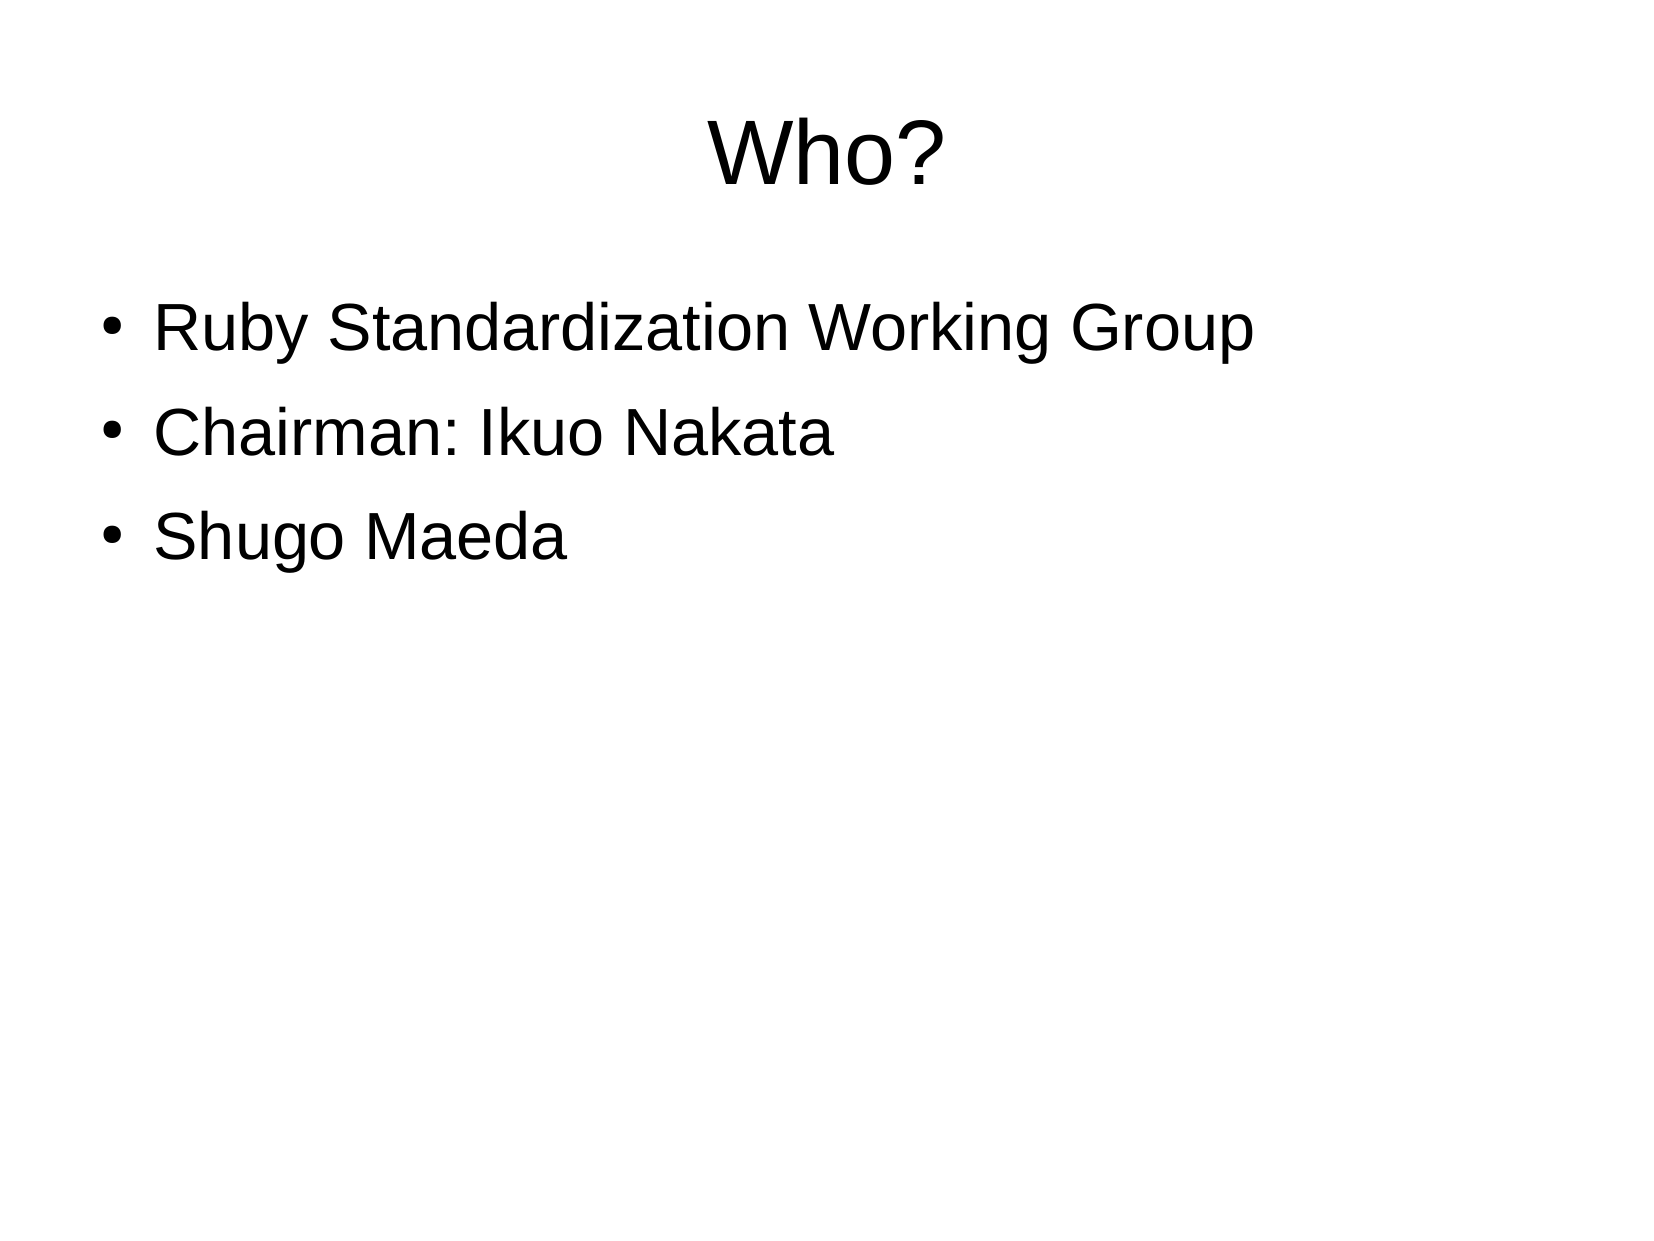

# Who?
Ruby Standardization Working Group
Chairman: Ikuo Nakata
Shugo Maeda